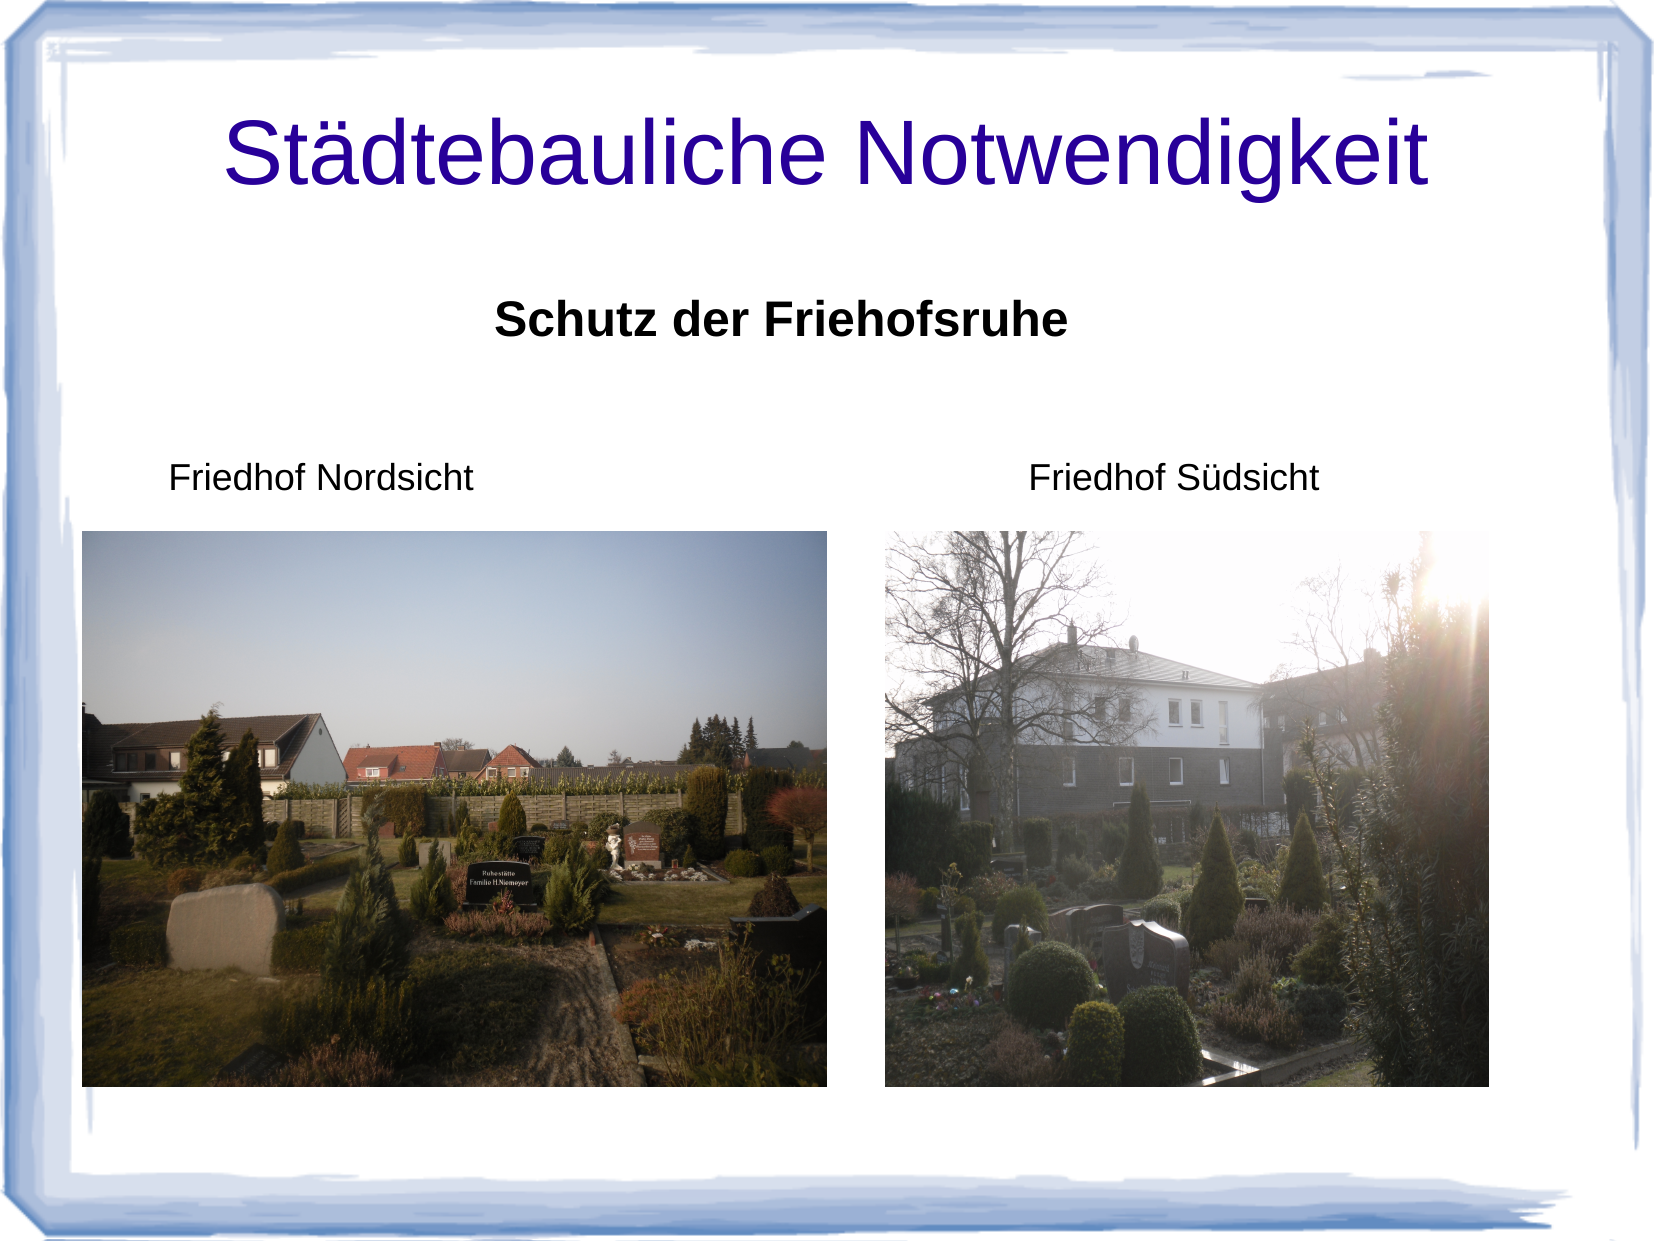

# Städtebauliche Notwendigkeit
 Schutz der Friehofsruhe
Friedhof Nordsicht Friedhof Südsicht